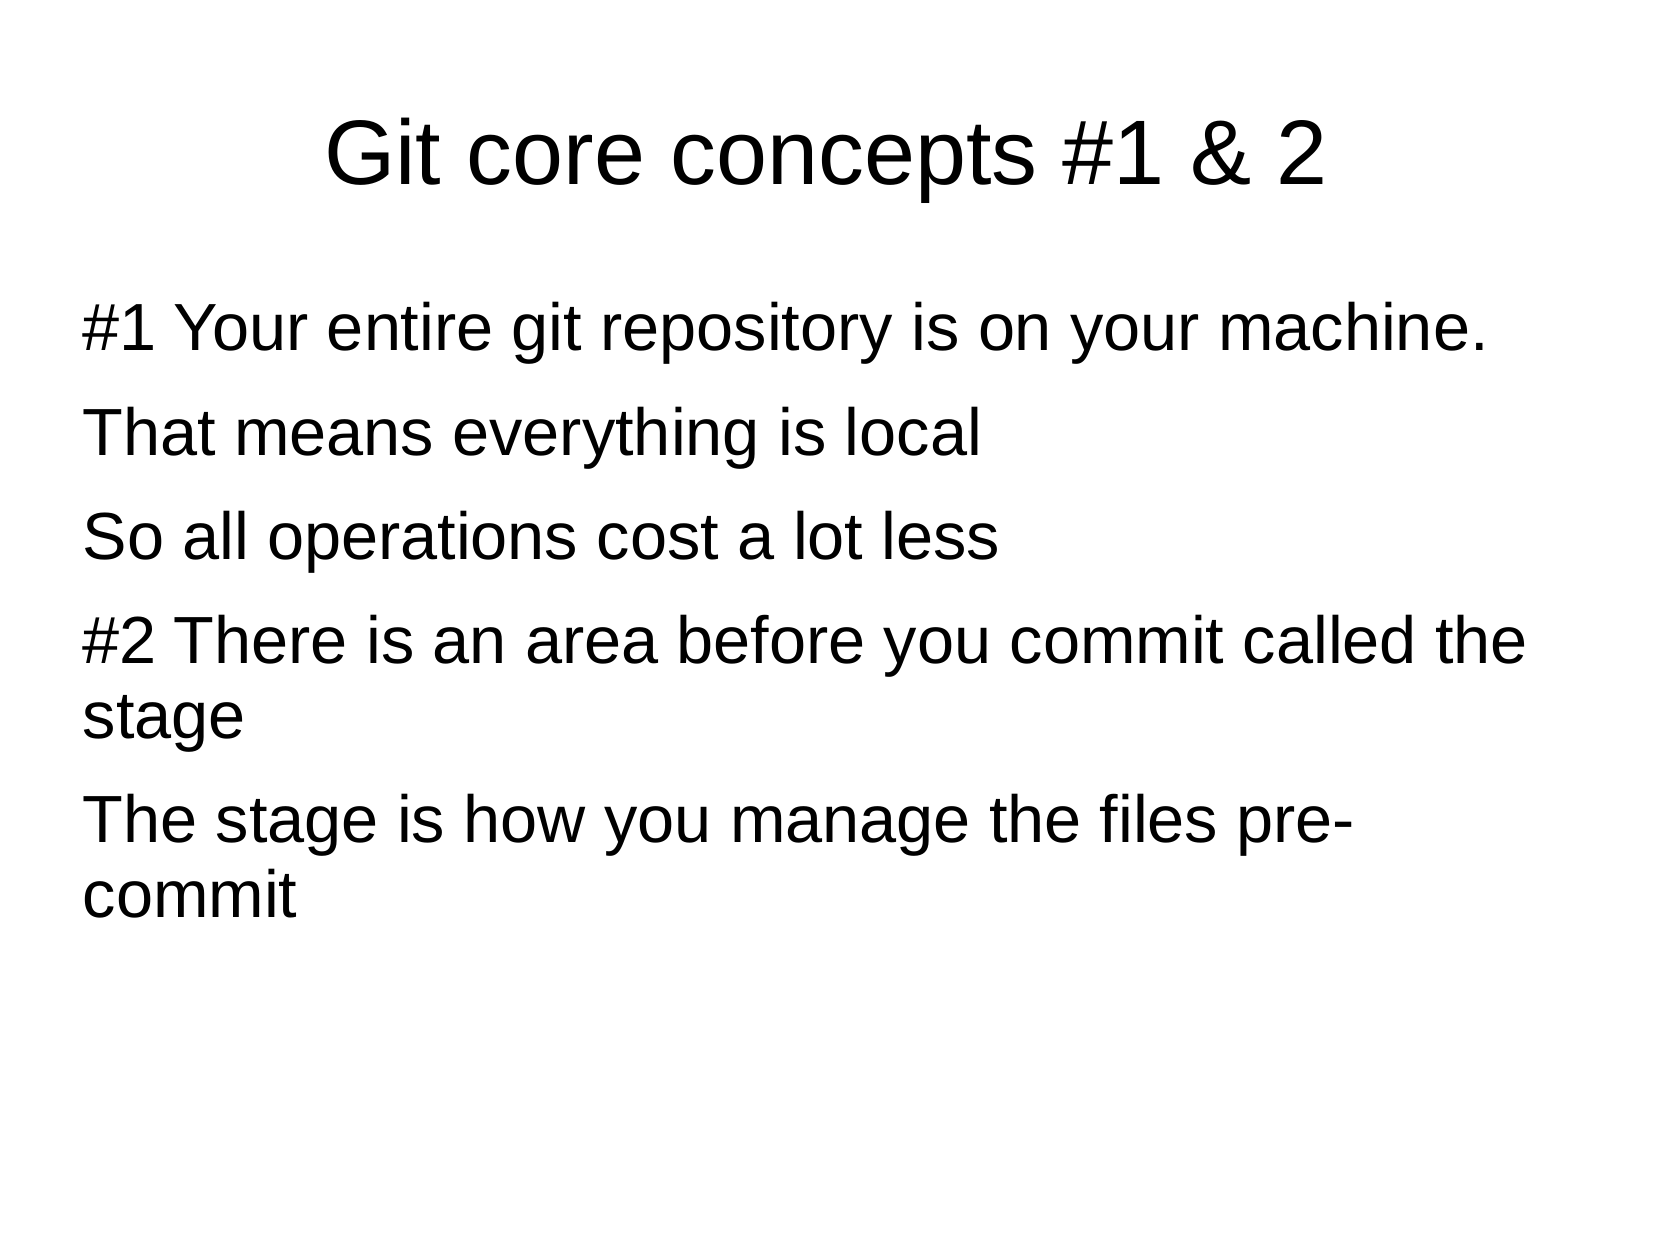

# Git core concepts #1 & 2
#1 Your entire git repository is on your machine.
That means everything is local
So all operations cost a lot less
#2 There is an area before you commit called the stage
The stage is how you manage the files pre-commit